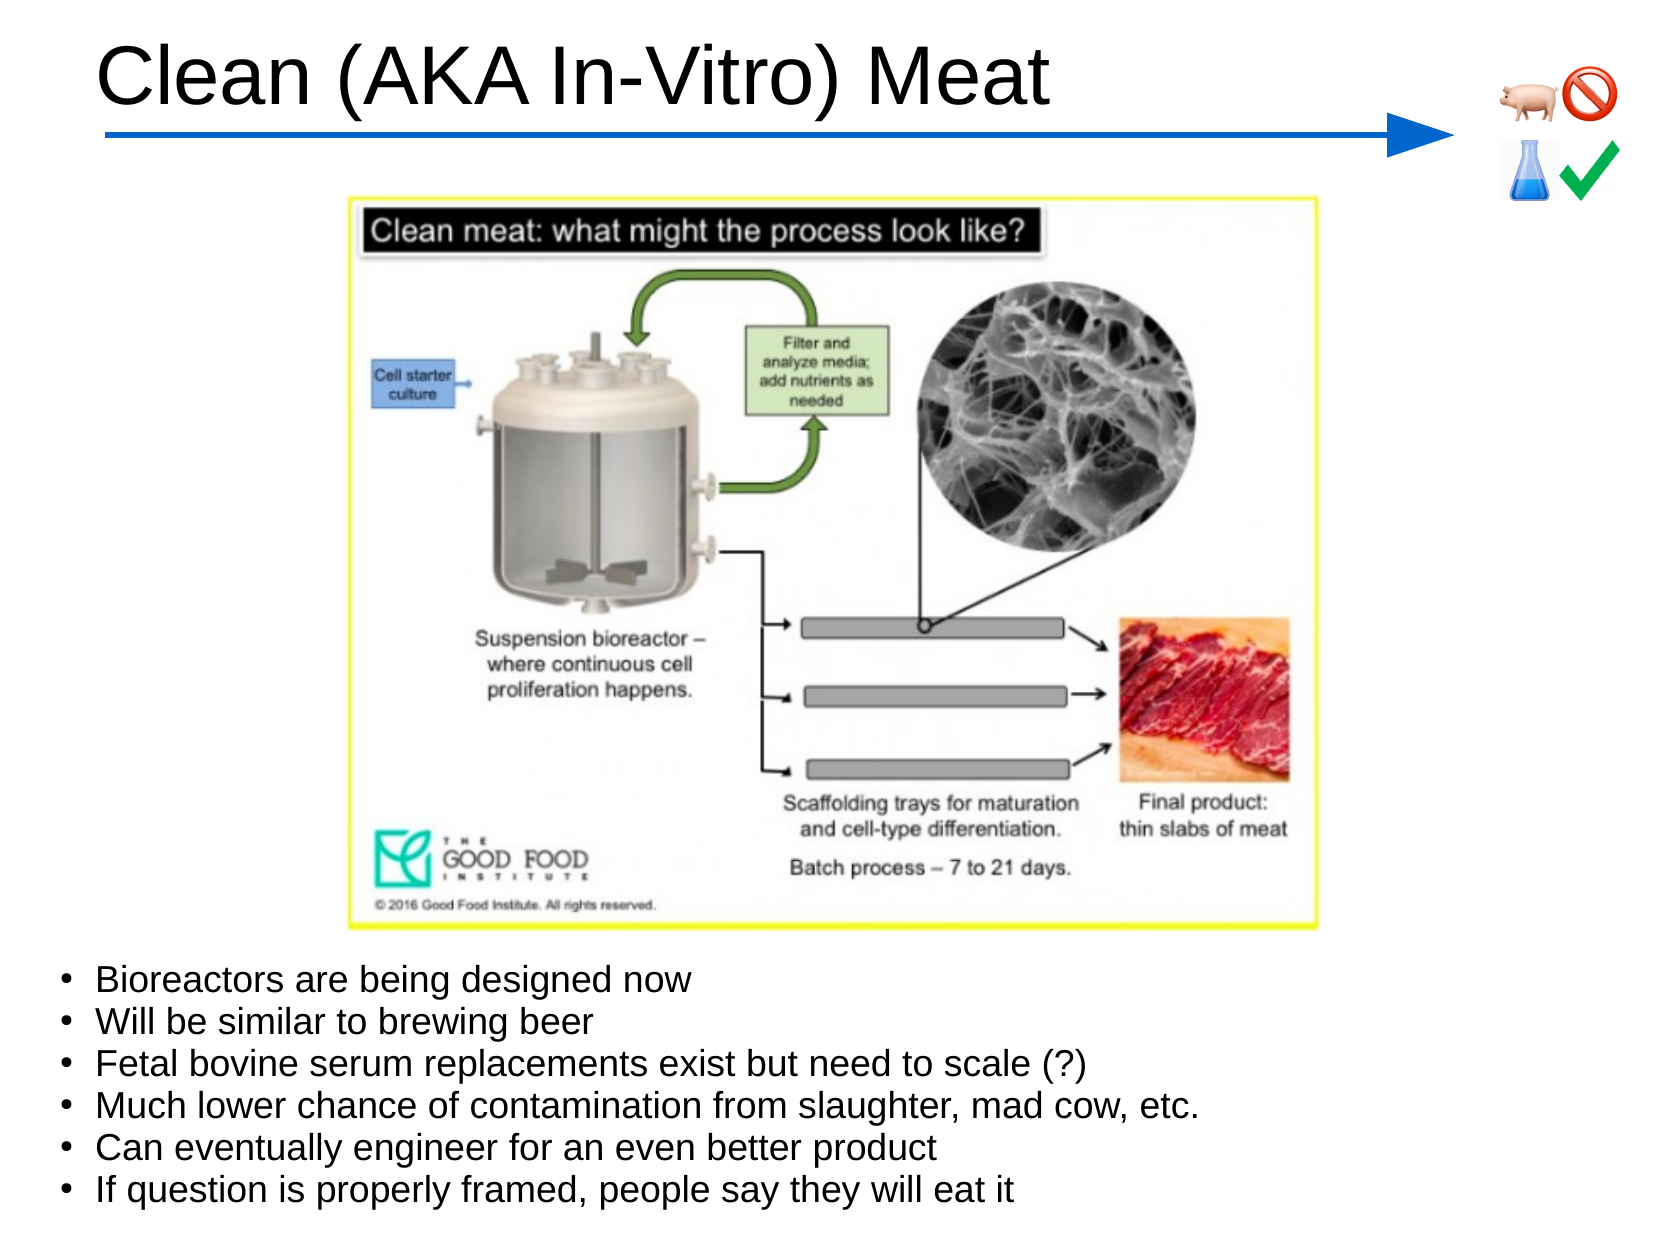

Clean (AKA In-Vitro) Meat
Bioreactors are being designed now
Will be similar to brewing beer
Fetal bovine serum replacements exist but need to scale (?)
Much lower chance of contamination from slaughter, mad cow, etc.
Can eventually engineer for an even better product
If question is properly framed, people say they will eat it